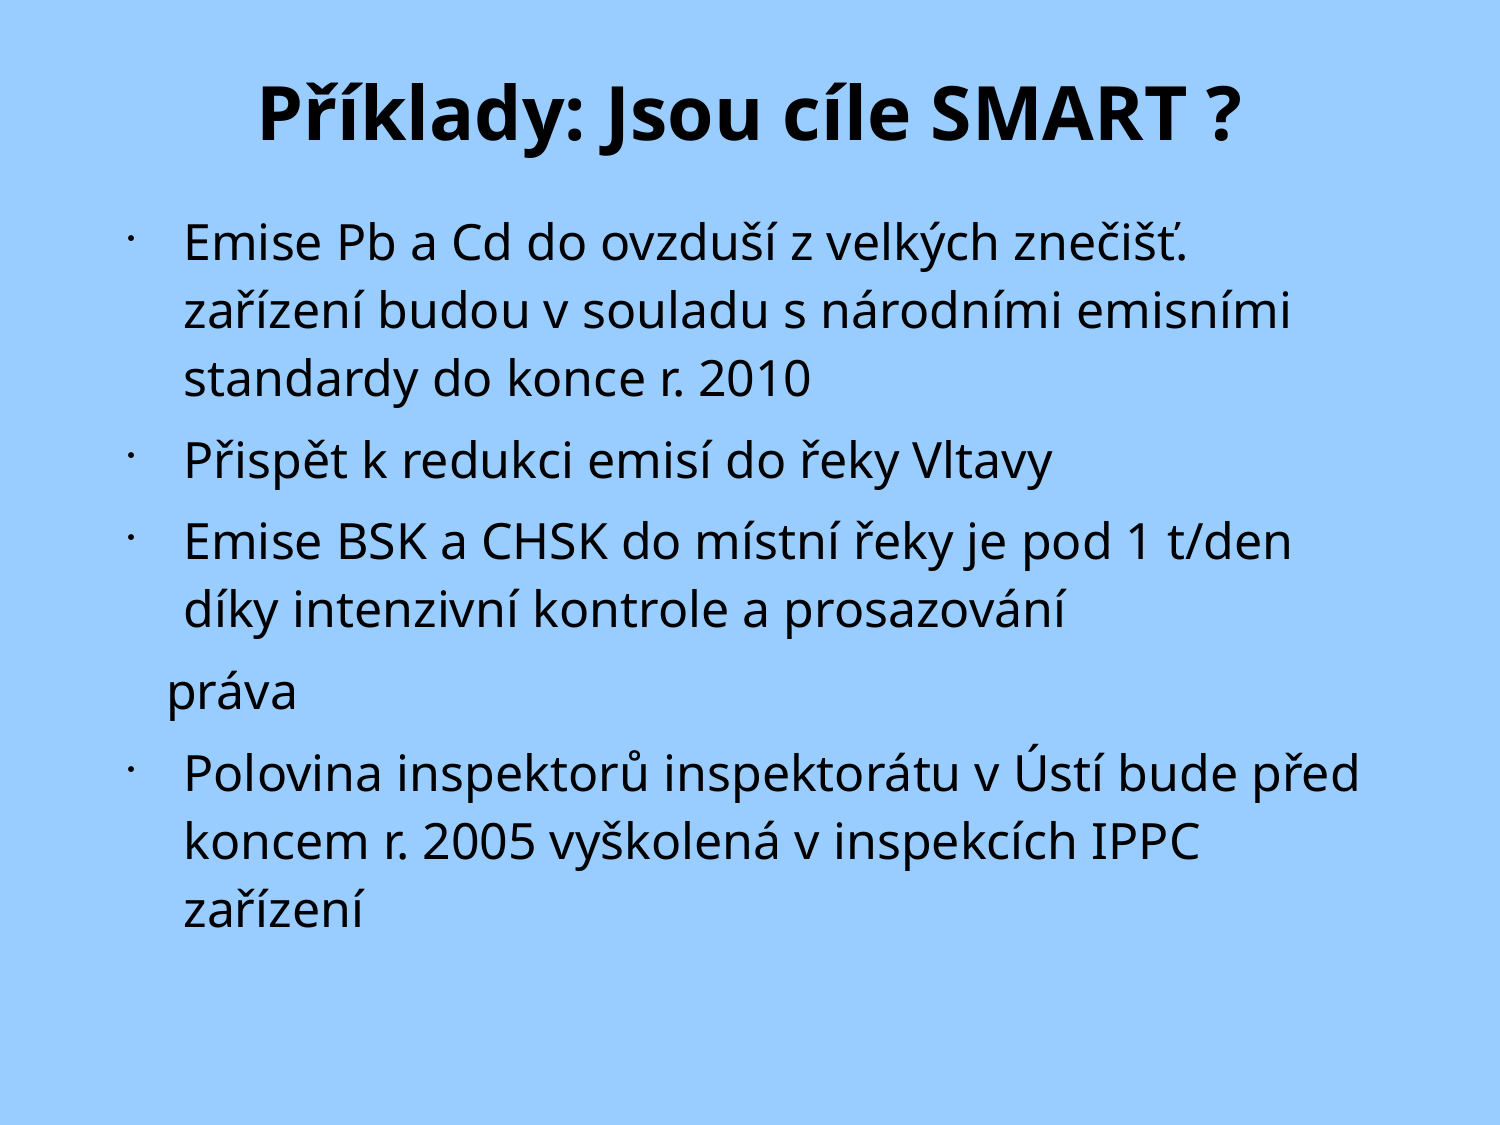

# Příklady: Jsou cíle SMART ?
Emise Pb a Cd do ovzduší z velkých znečišť. zařízení budou v souladu s národními emisními standardy do konce r. 2010
Přispět k redukci emisí do řeky Vltavy
Emise BSK a CHSK do místní řeky je pod 1 t/den díky intenzivní kontrole a prosazování
 práva
Polovina inspektorů inspektorátu v Ústí bude před koncem r. 2005 vyškolená v inspekcích IPPC zařízení